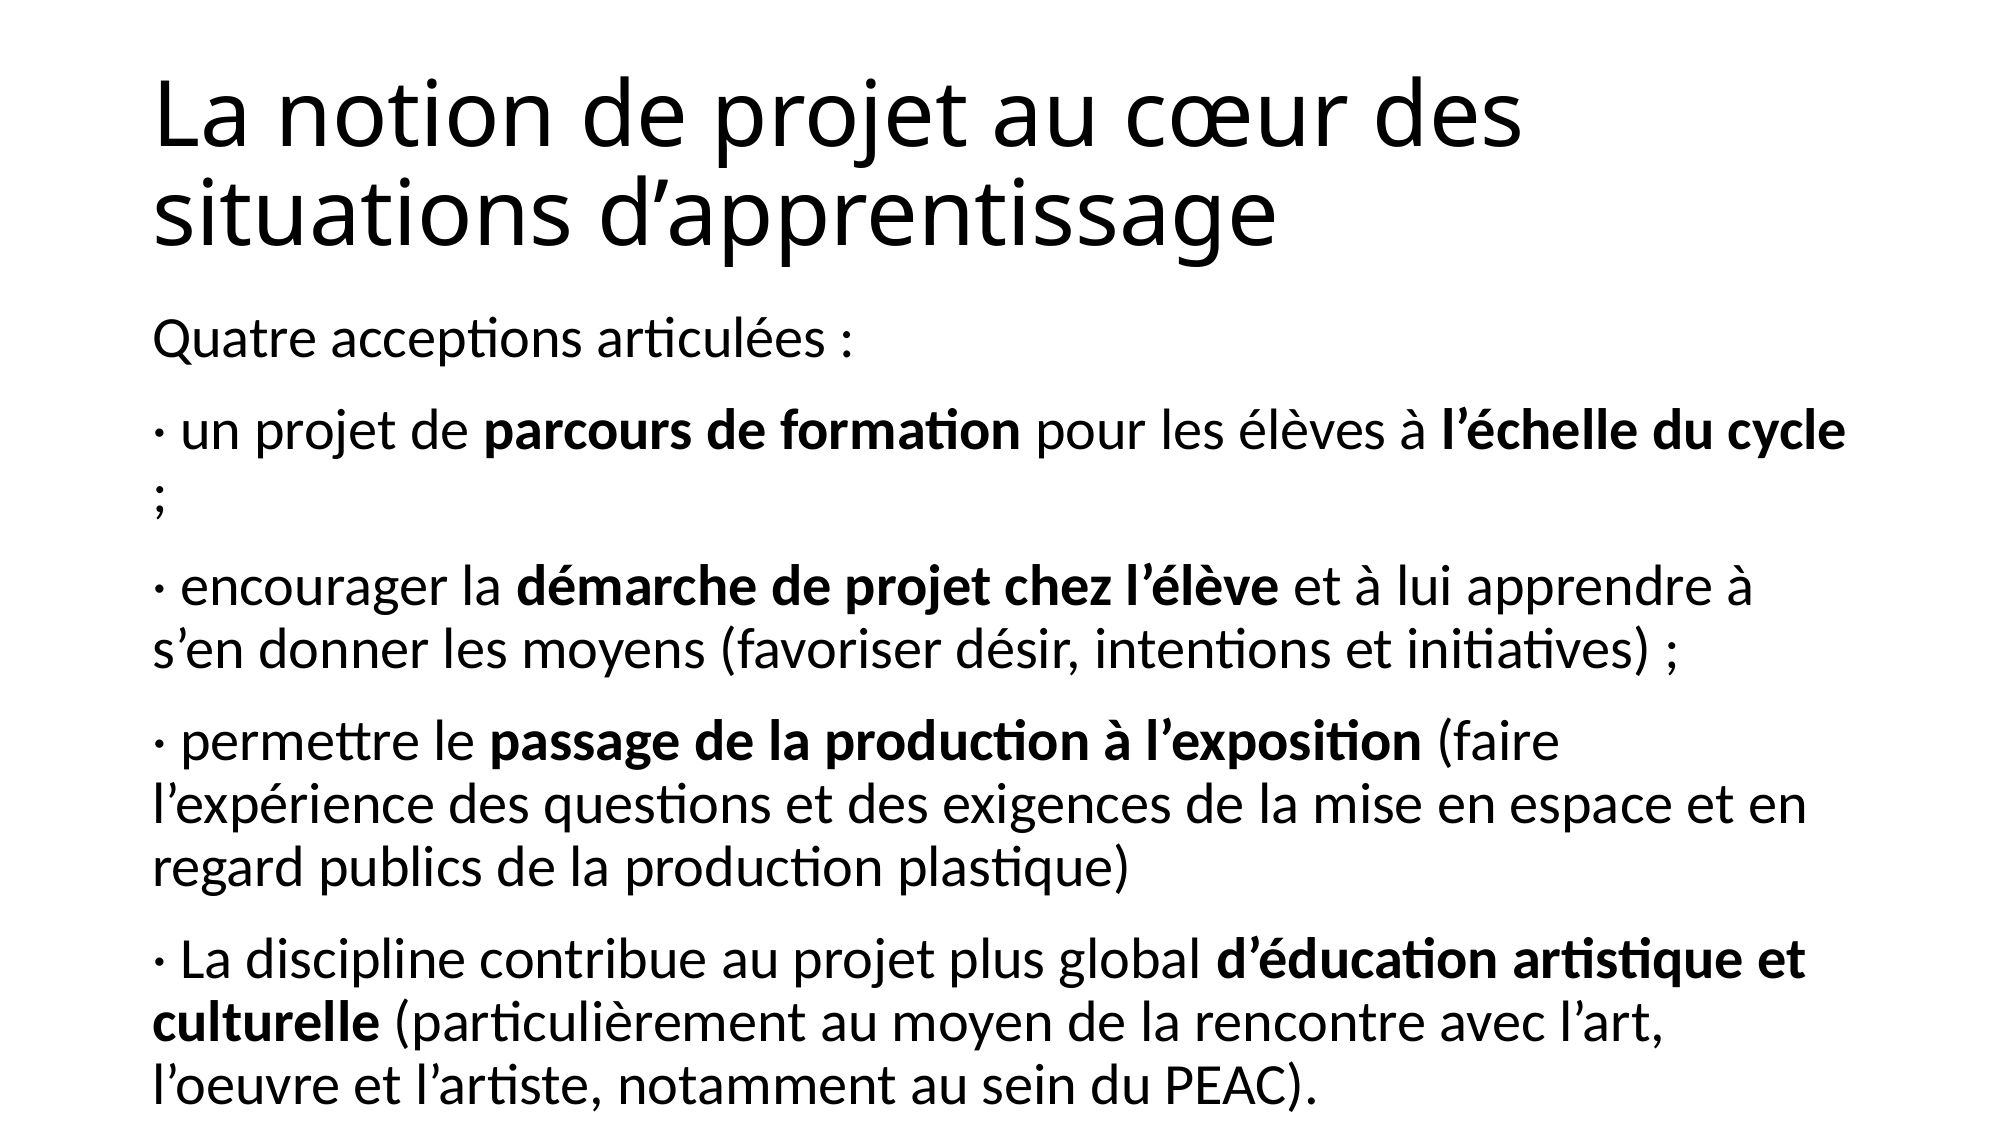

# La notion de projet au cœur des situations d’apprentissage
Quatre acceptions articulées :
· un projet de parcours de formation pour les élèves à l’échelle du cycle ;
· encourager la démarche de projet chez l’élève et à lui apprendre à s’en donner les moyens (favoriser désir, intentions et initiatives) ;
· permettre le passage de la production à l’exposition (faire l’expérience des questions et des exigences de la mise en espace et en regard publics de la production plastique)
· La discipline contribue au projet plus global d’éducation artistique et culturelle (particulièrement au moyen de la rencontre avec l’art, l’oeuvre et l’artiste, notamment au sein du PEAC).